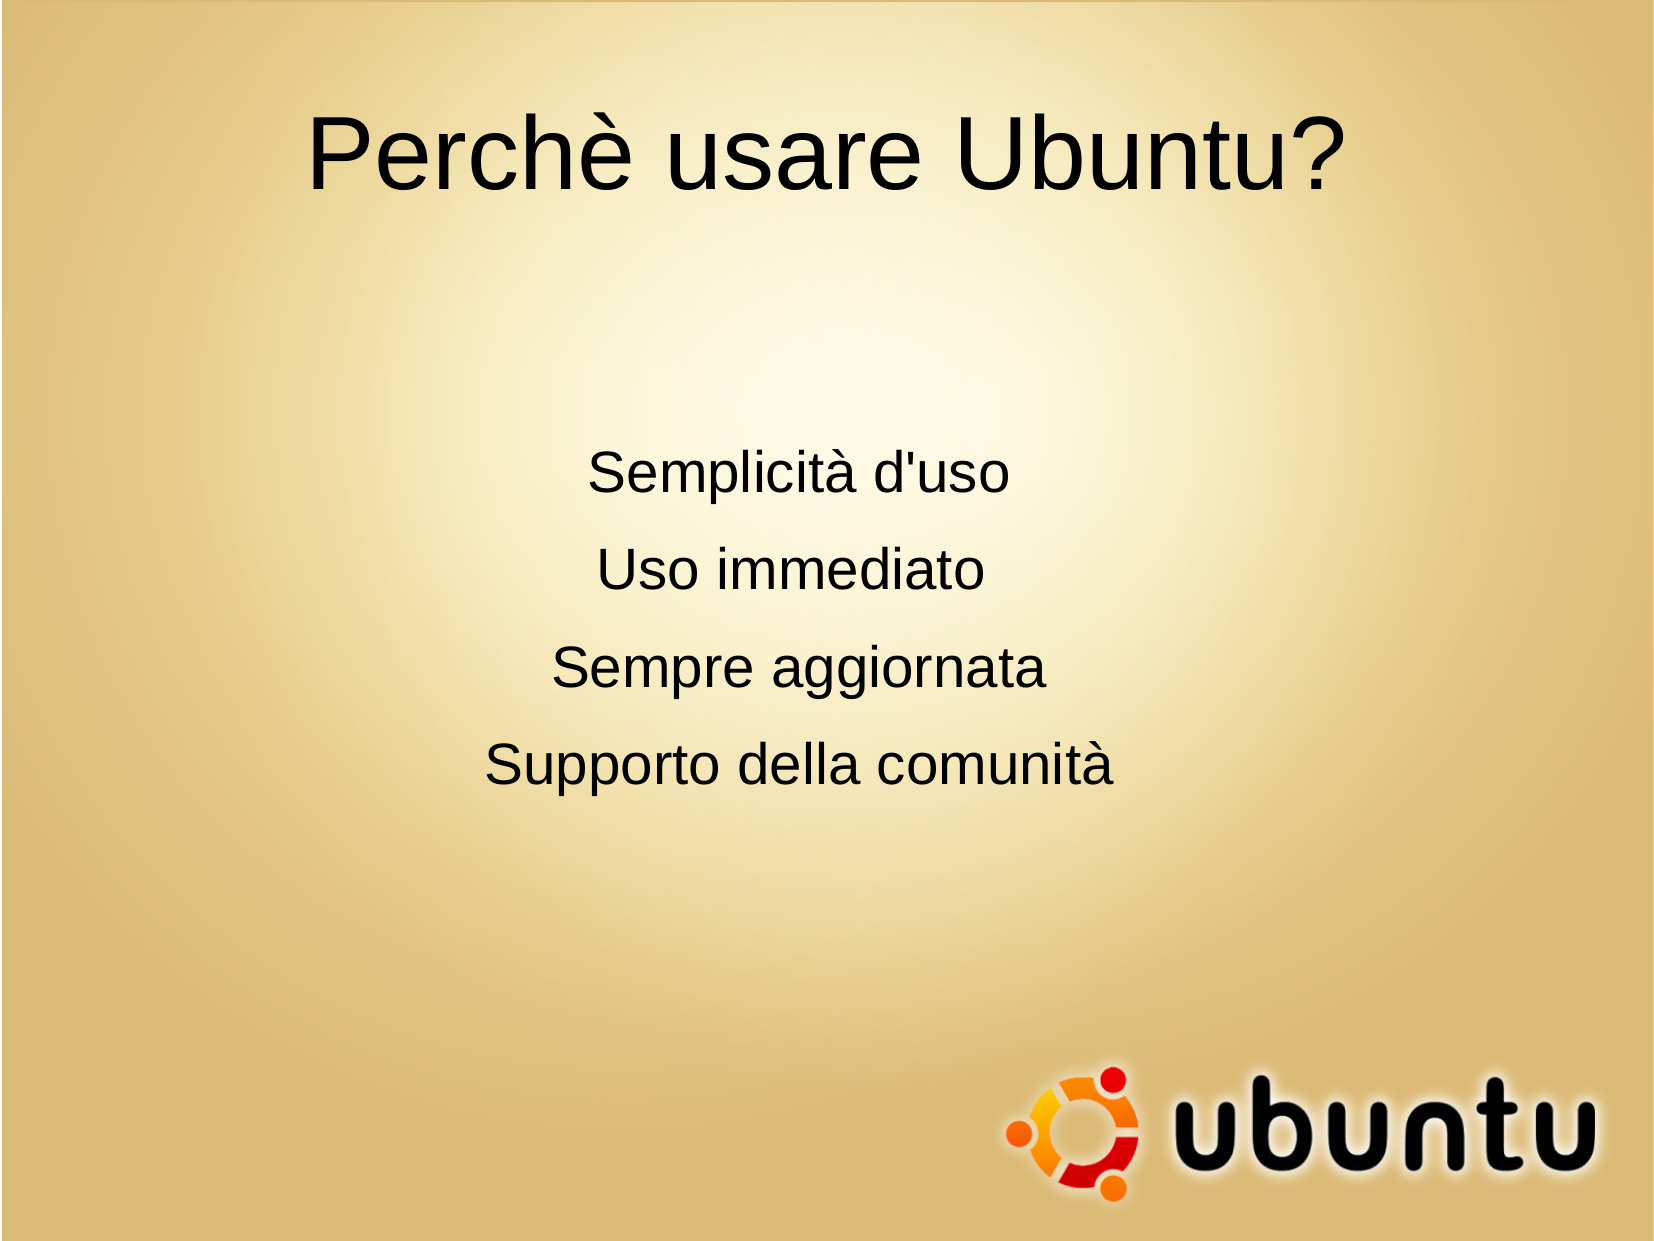

# Perchè usare Ubuntu?
 Semplicità d'uso
Uso immediato
 Sempre aggiornata
 Supporto della comunità